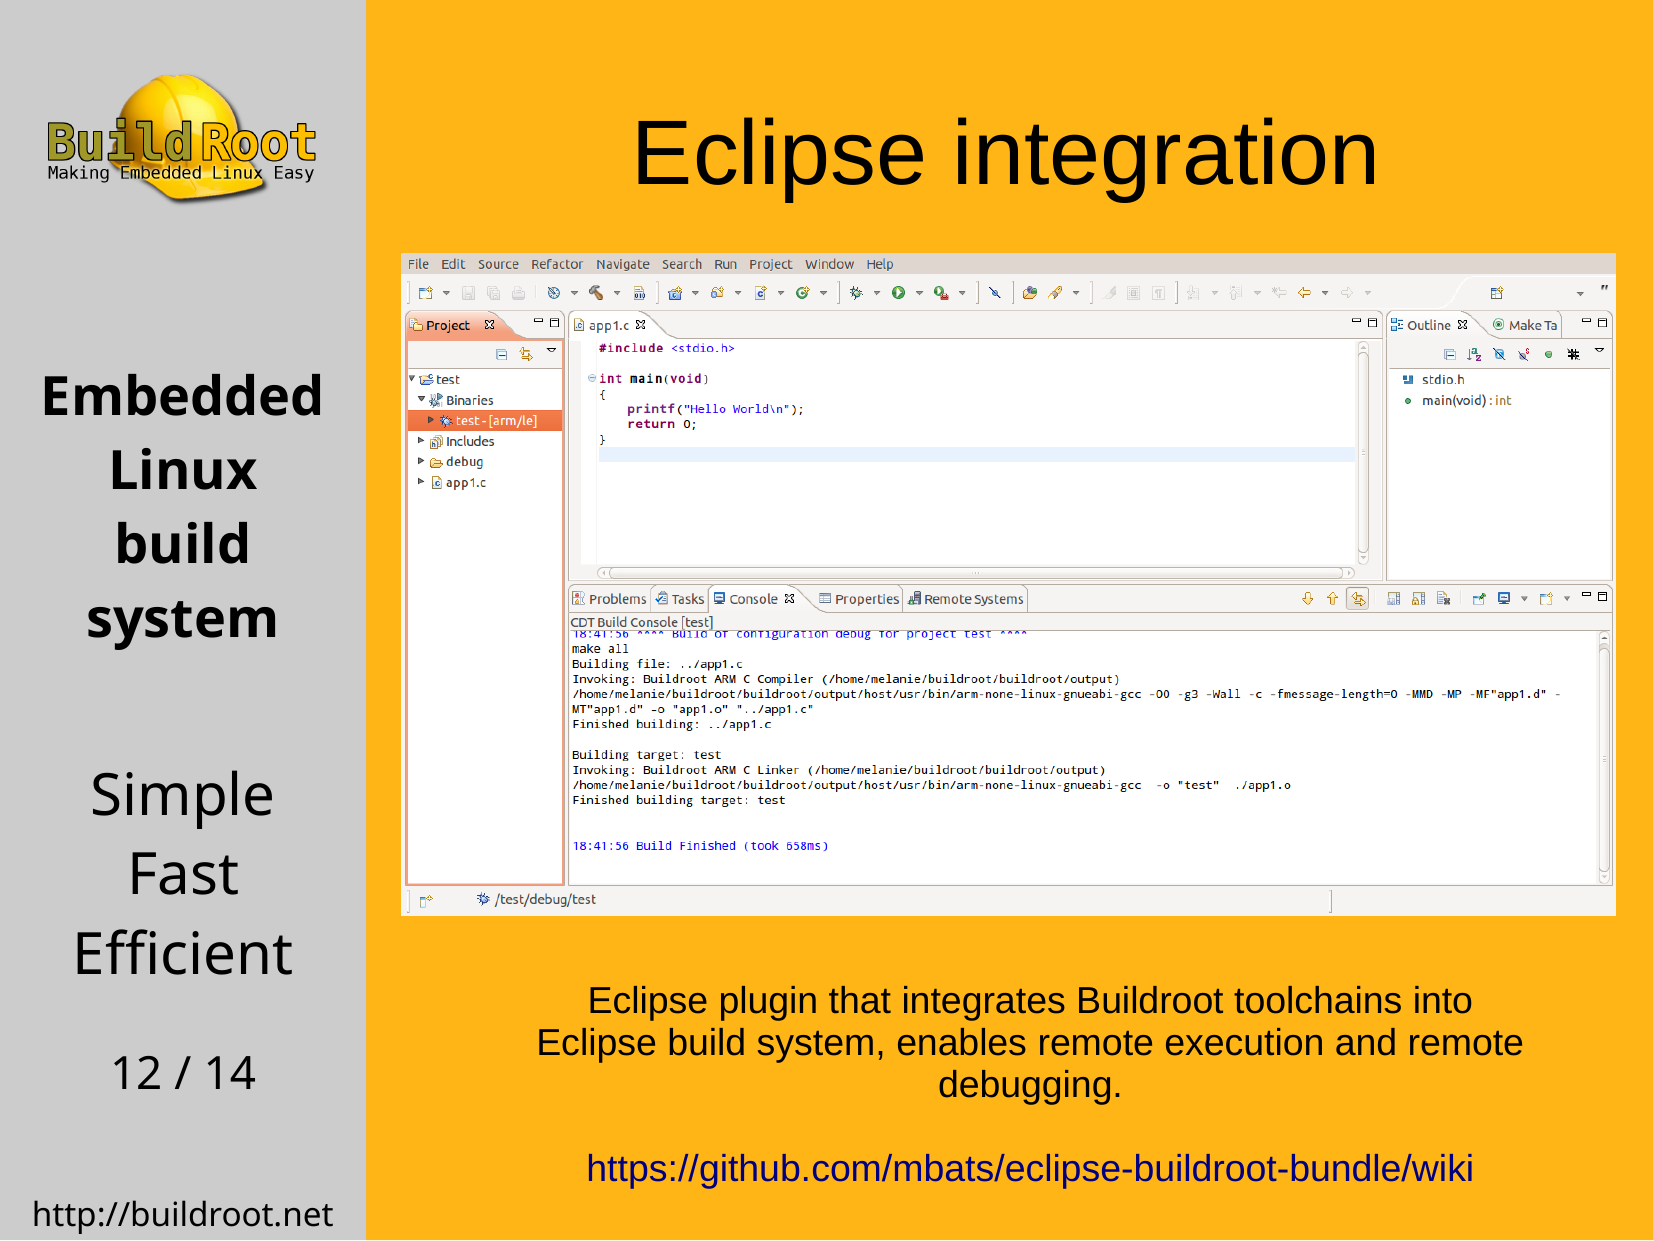

# Eclipse integration
Eclipse plugin that integrates Buildroot toolchains into Eclipse build system, enables remote execution and remote debugging.
https://github.com/mbats/eclipse-buildroot-bundle/wiki